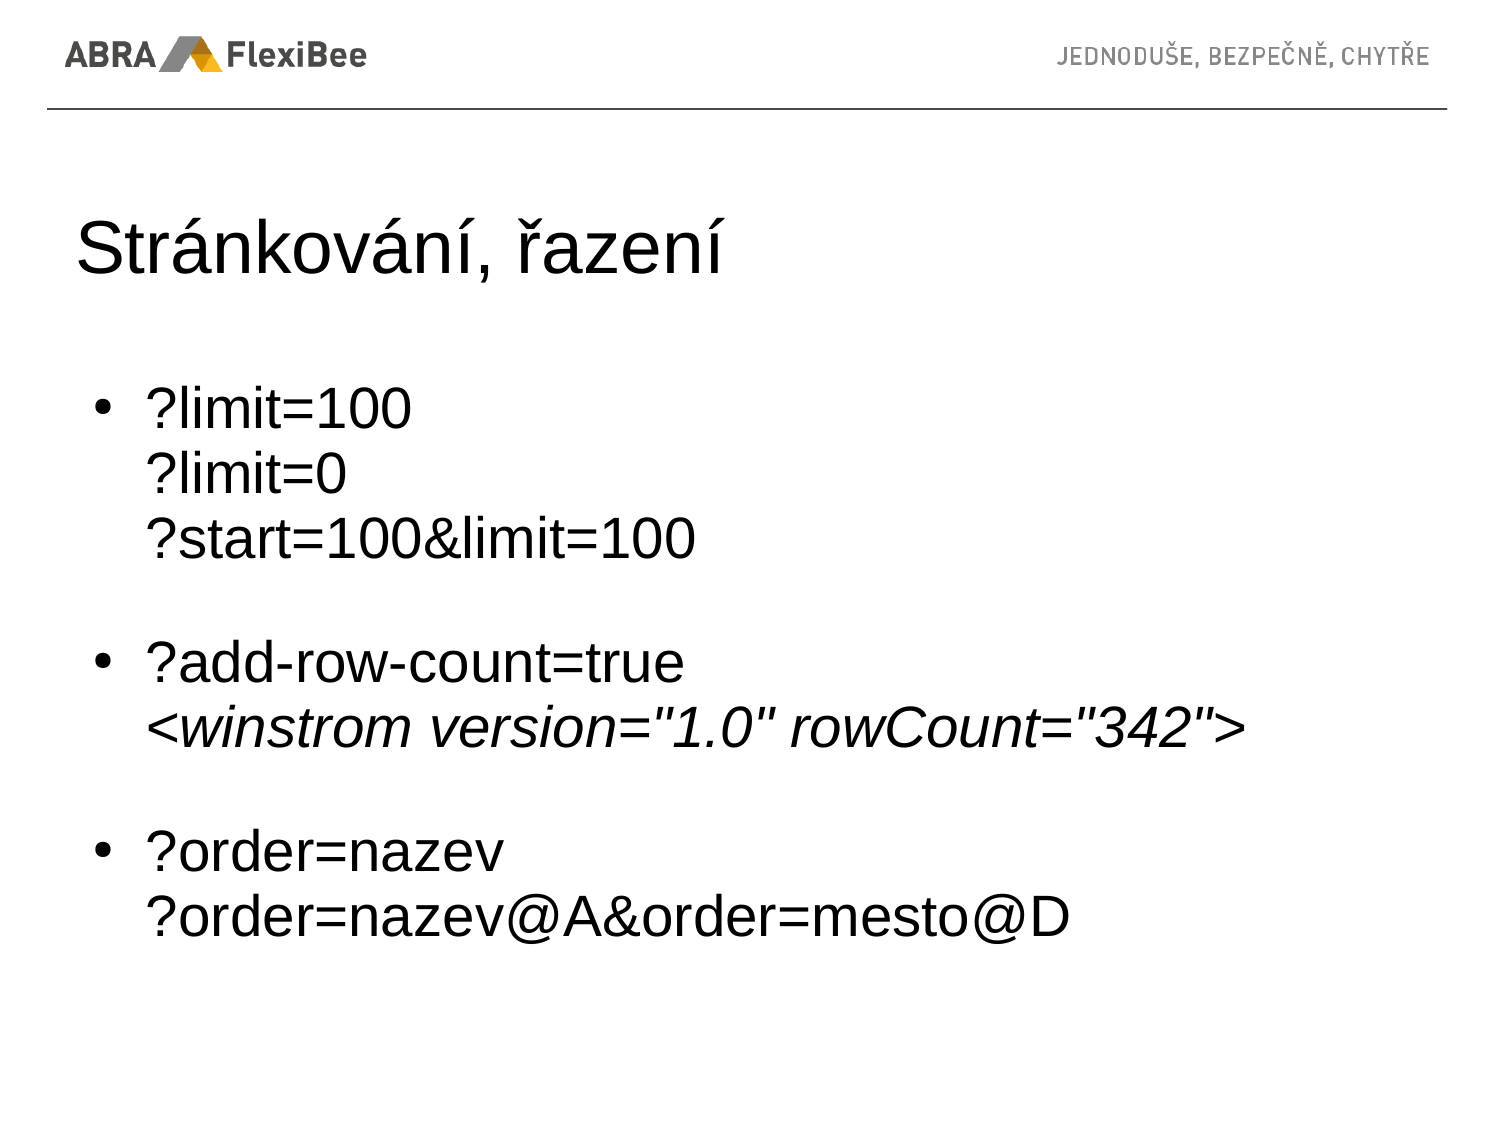

# Stránkování, řazení
?limit=100
?limit=0
?start=100&limit=100
?add-row-count=true
<winstrom version="1.0" rowCount="342">
?order=nazev
?order=nazev@A&order=mesto@D